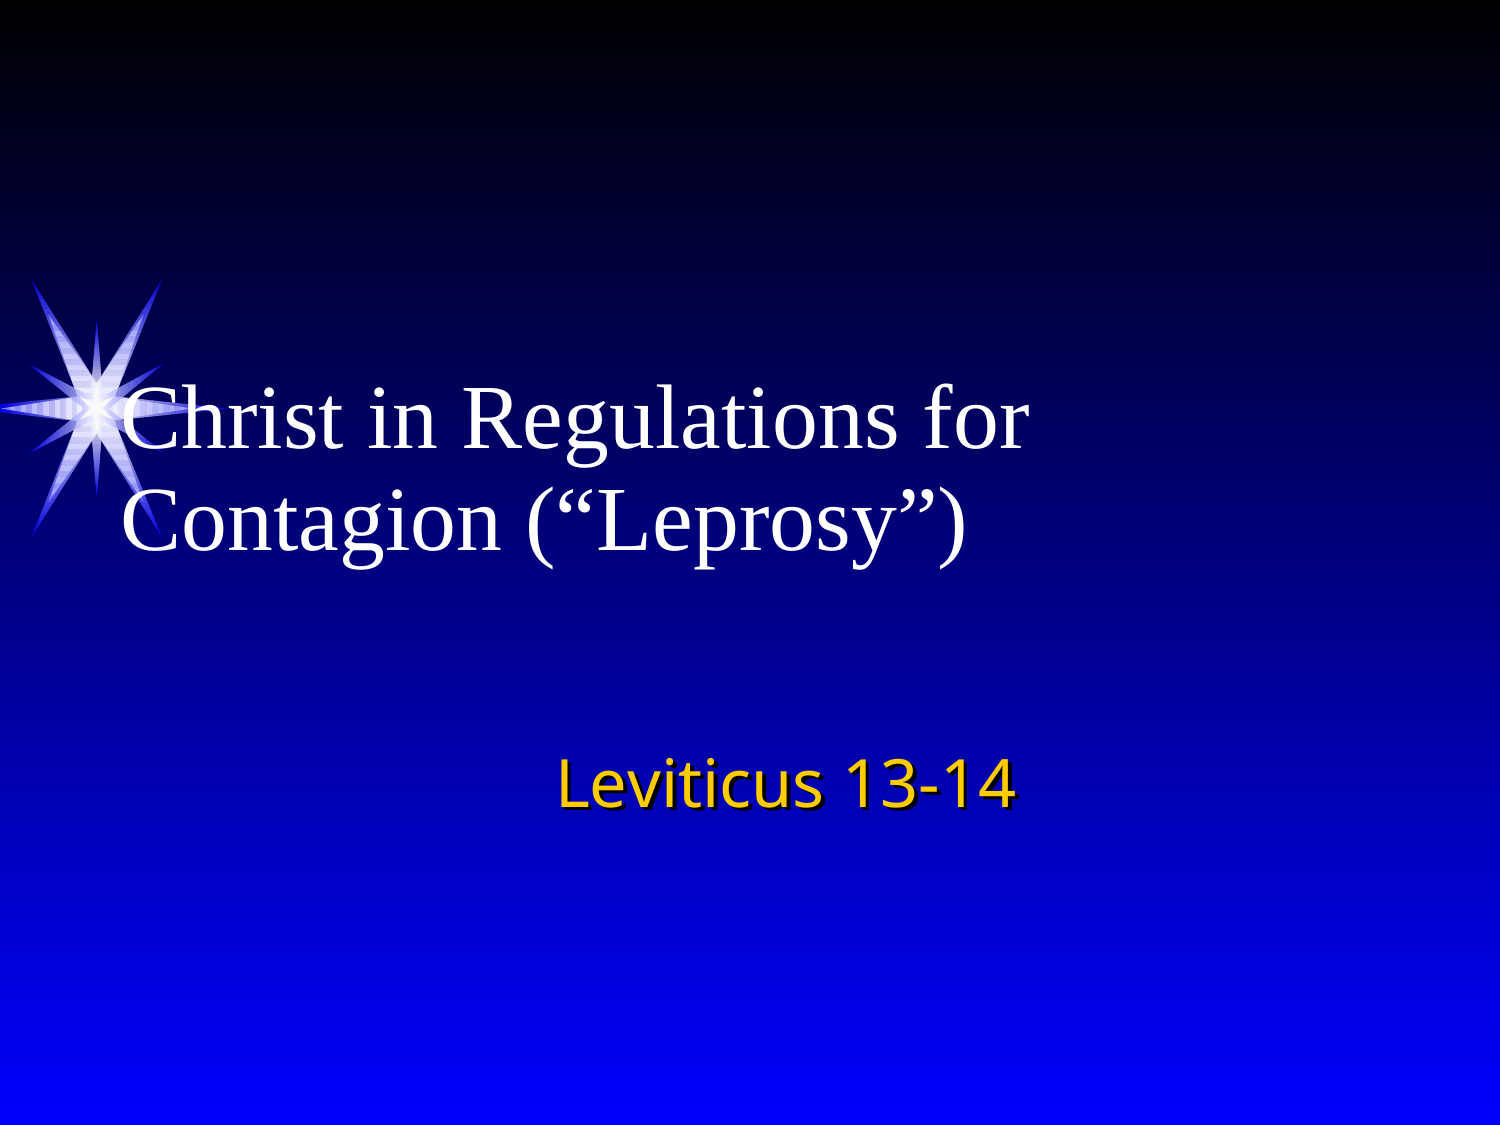

# Christ in Regulations for Contagion (“Leprosy”)
Leviticus 13-14